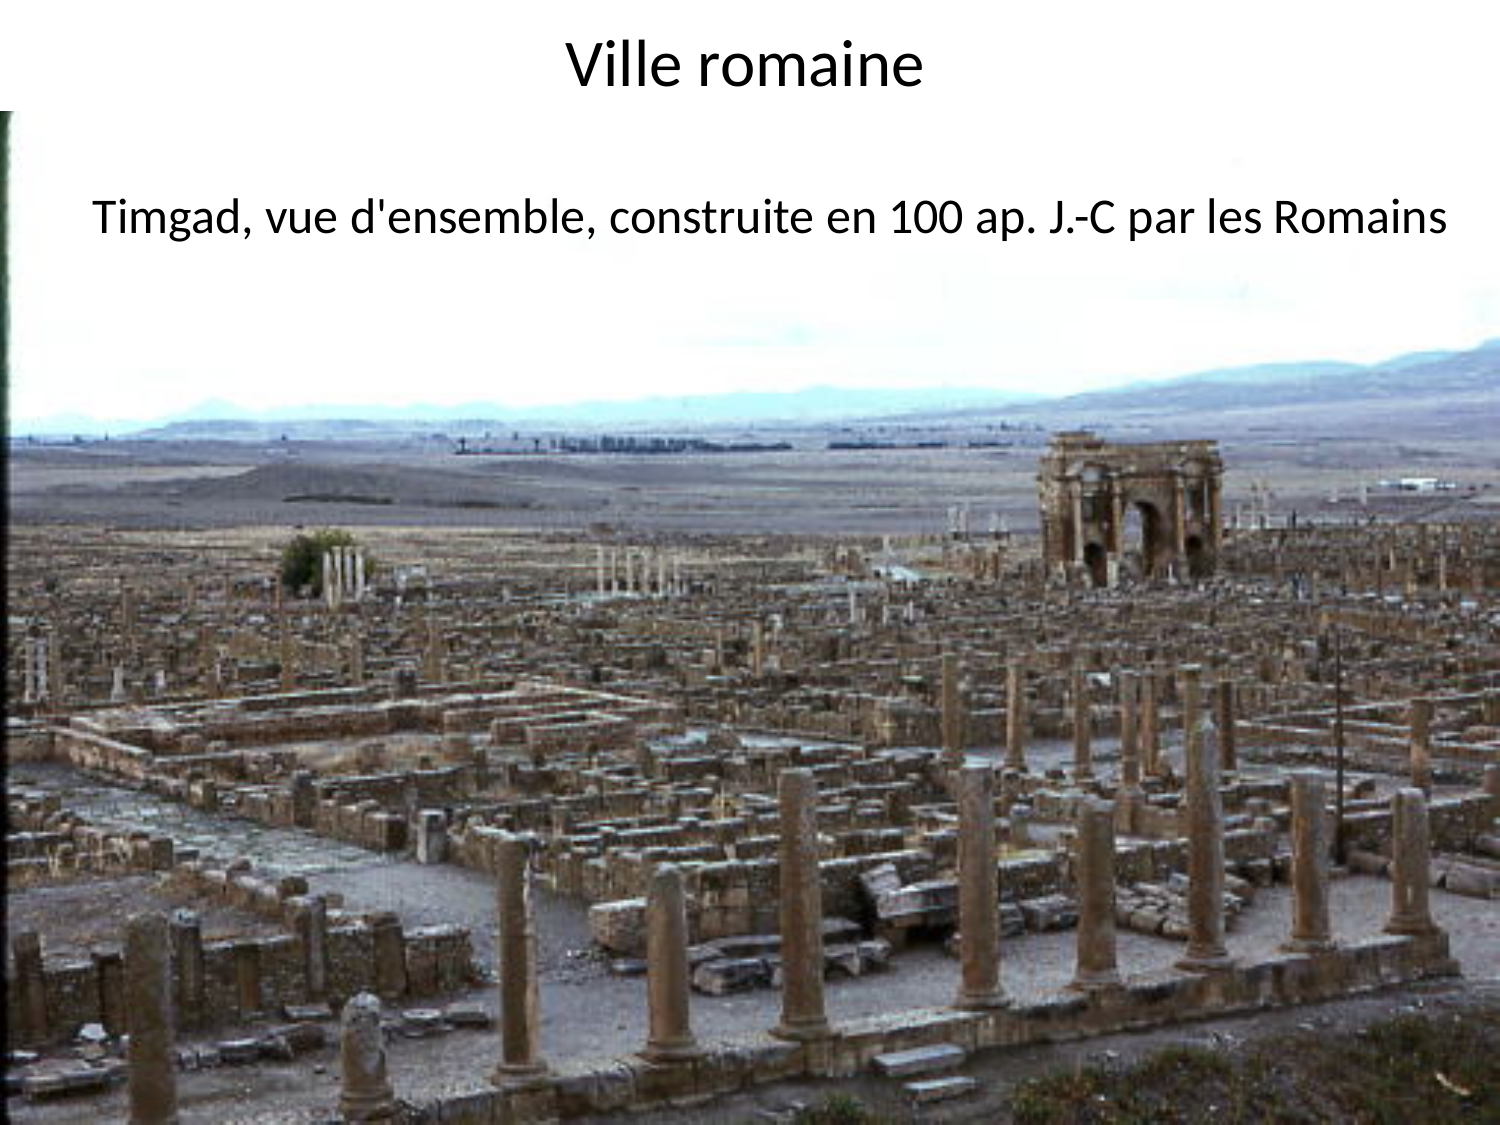

# Ville romaine
Timgad, vue d'ensemble, construite en 100 ap. J.-C par les Romains